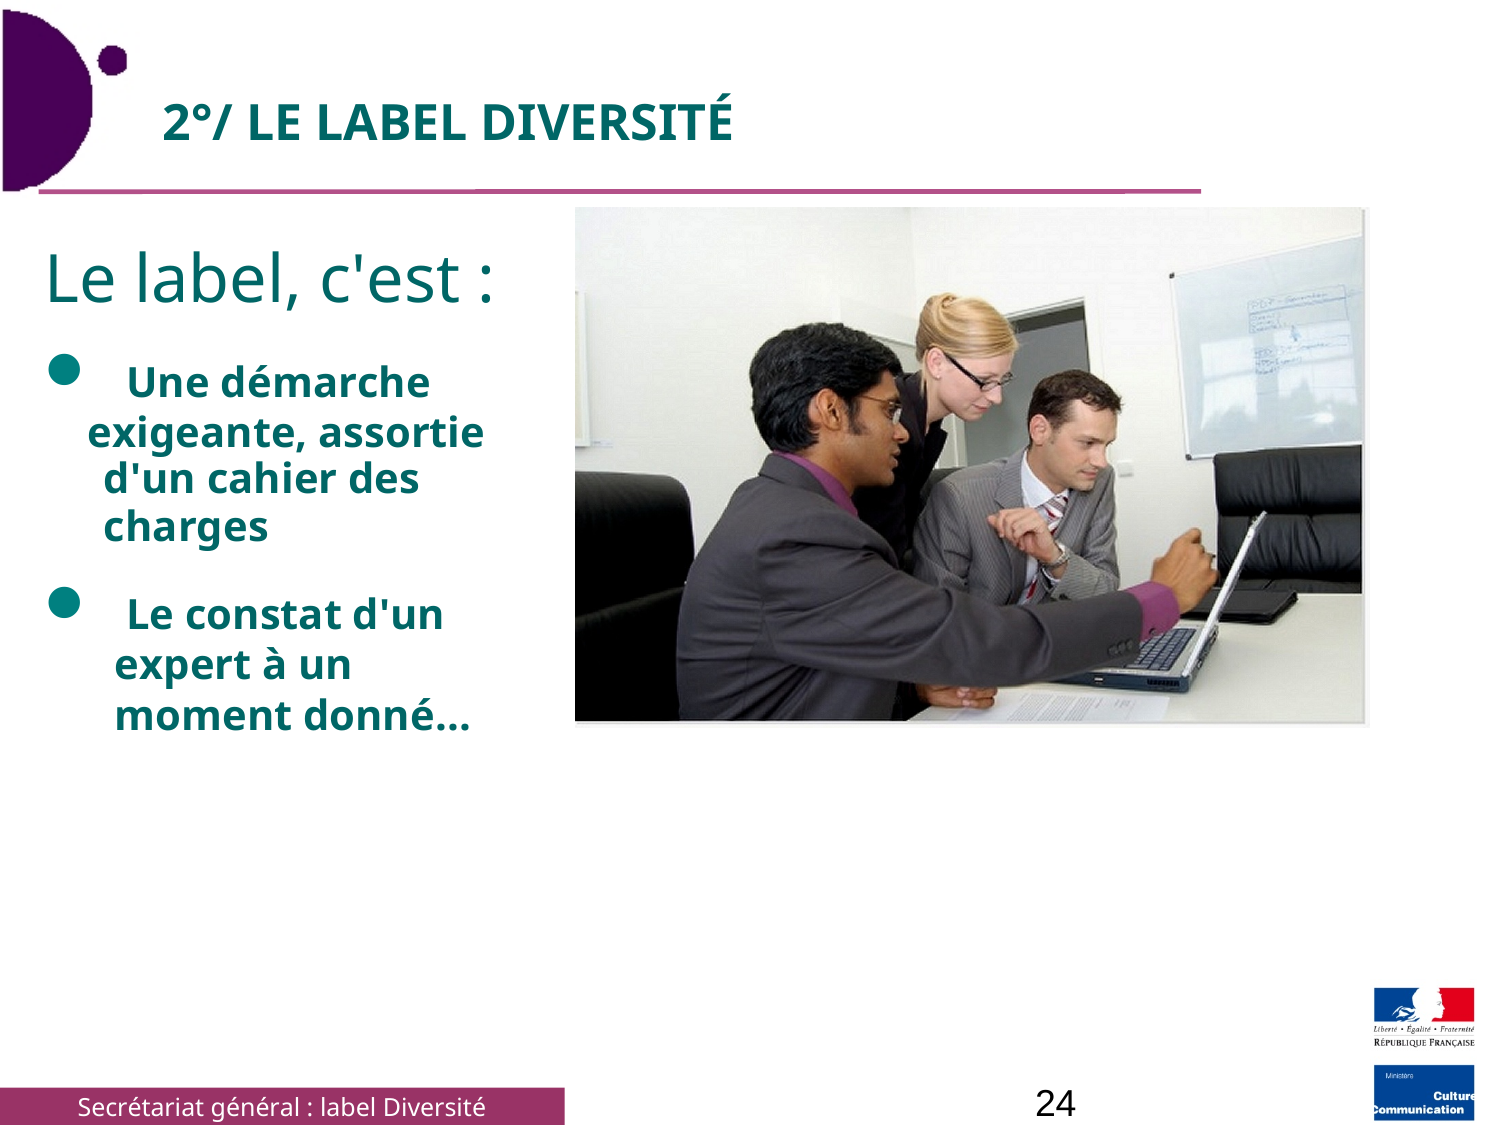

2°/ LE LABEL DIVERSITÉ
Le label, c'est :
 Une démarche 	exigeante, assortie 	d'un cahier des 	 	charges
 Le constat d'un 	 expert à un 		 	 moment donné...